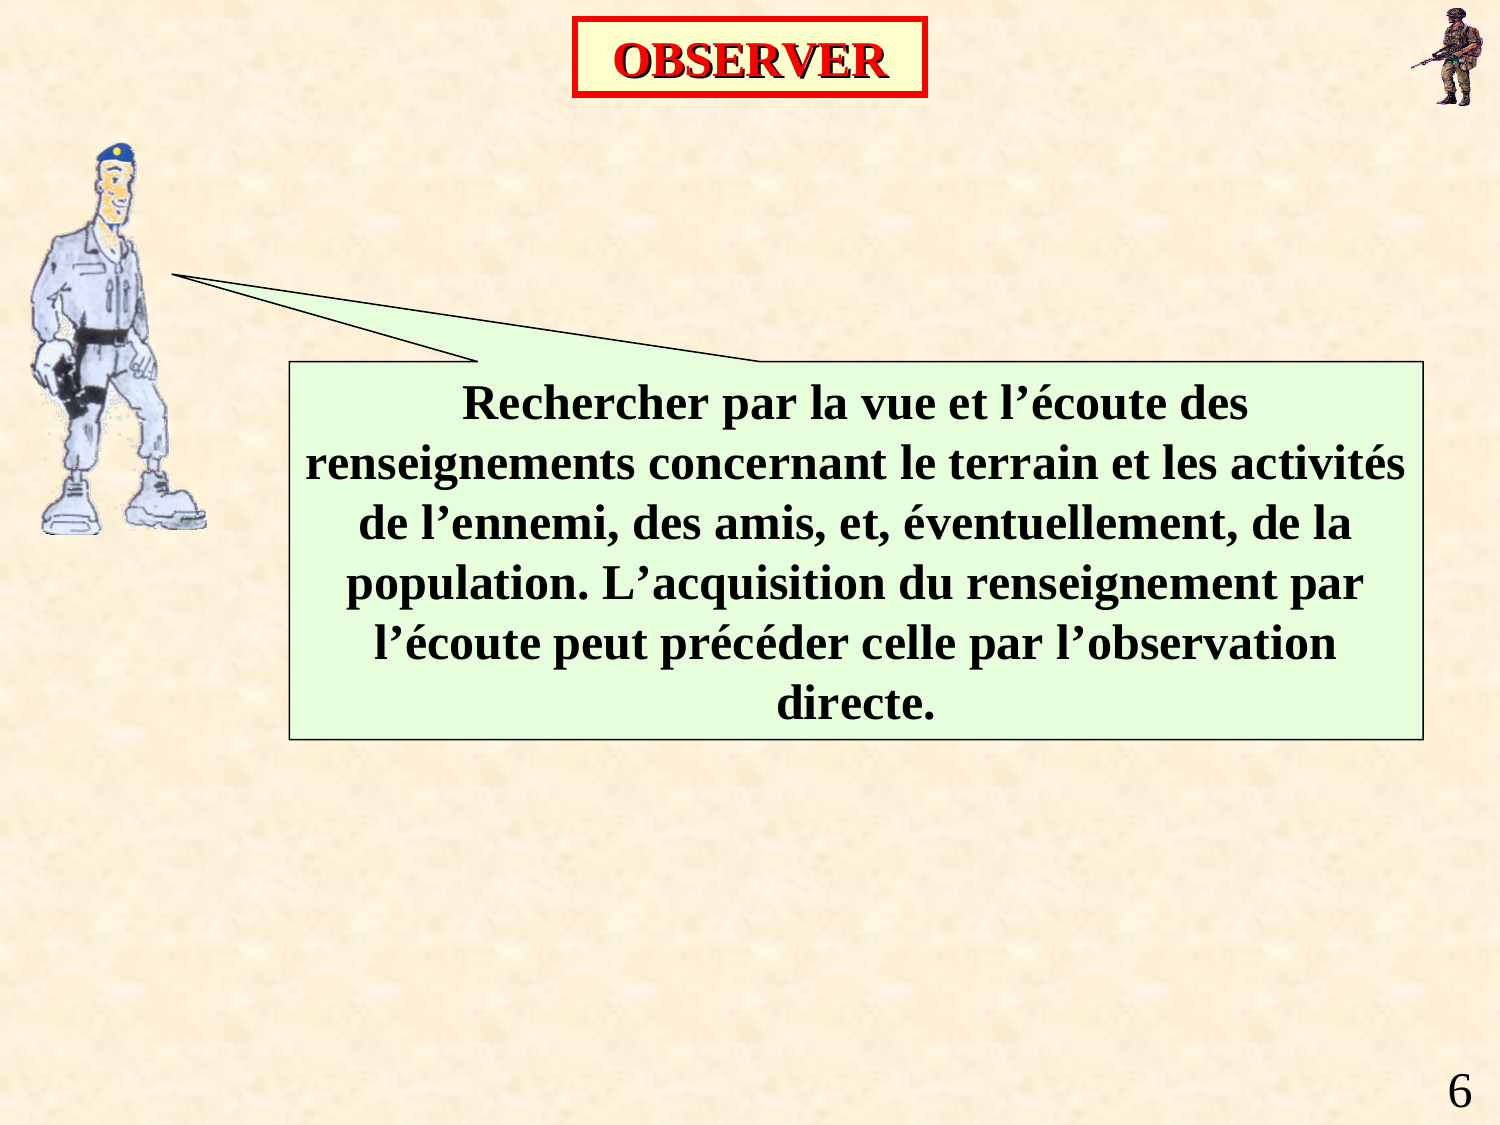

OBSERVER
Rechercher par la vue et l’écoute des renseignements concernant le terrain et les activités de l’ennemi, des amis, et, éventuellement, de la population. L’acquisition du renseignement par l’écoute peut précéder celle par l’observation directe.
6